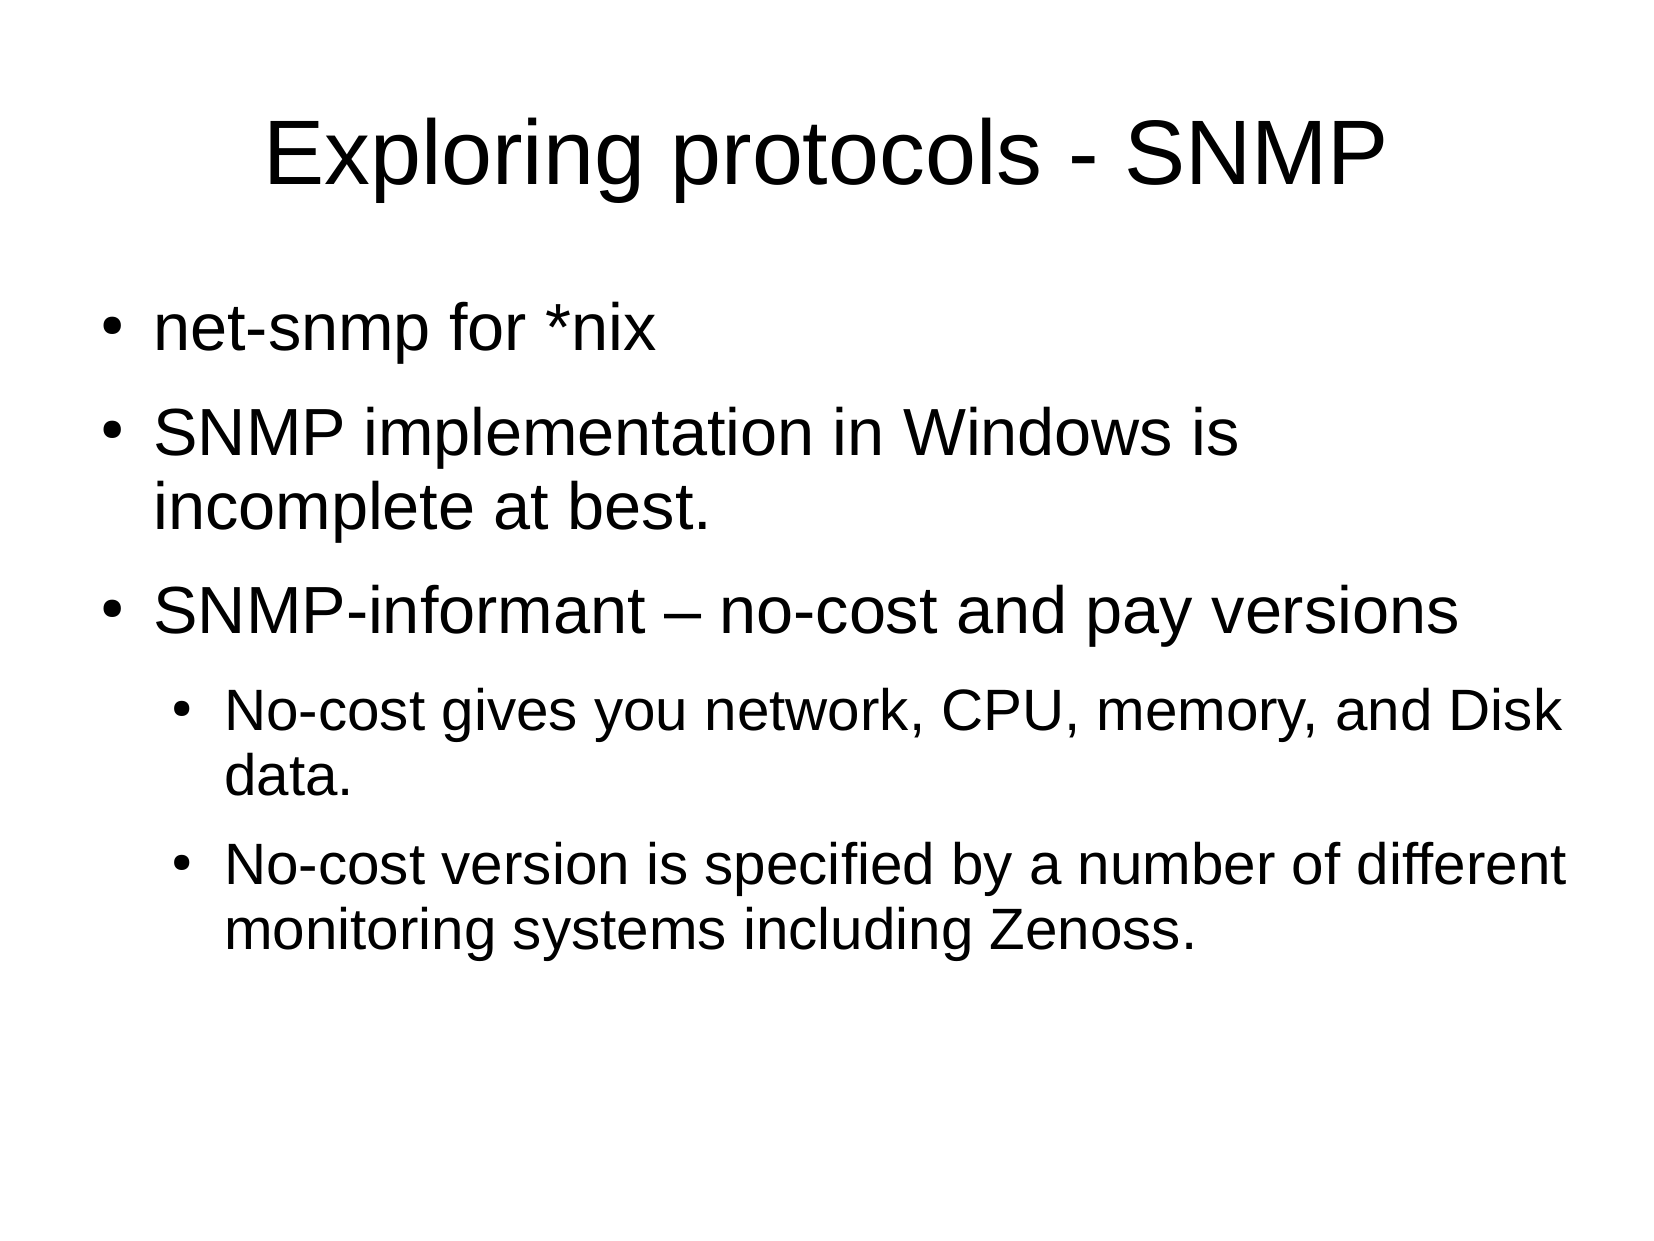

# Exploring protocols - SNMP
net-snmp for *nix
SNMP implementation in Windows is incomplete at best.
SNMP-informant – no-cost and pay versions
No-cost gives you network, CPU, memory, and Disk data.
No-cost version is specified by a number of different monitoring systems including Zenoss.